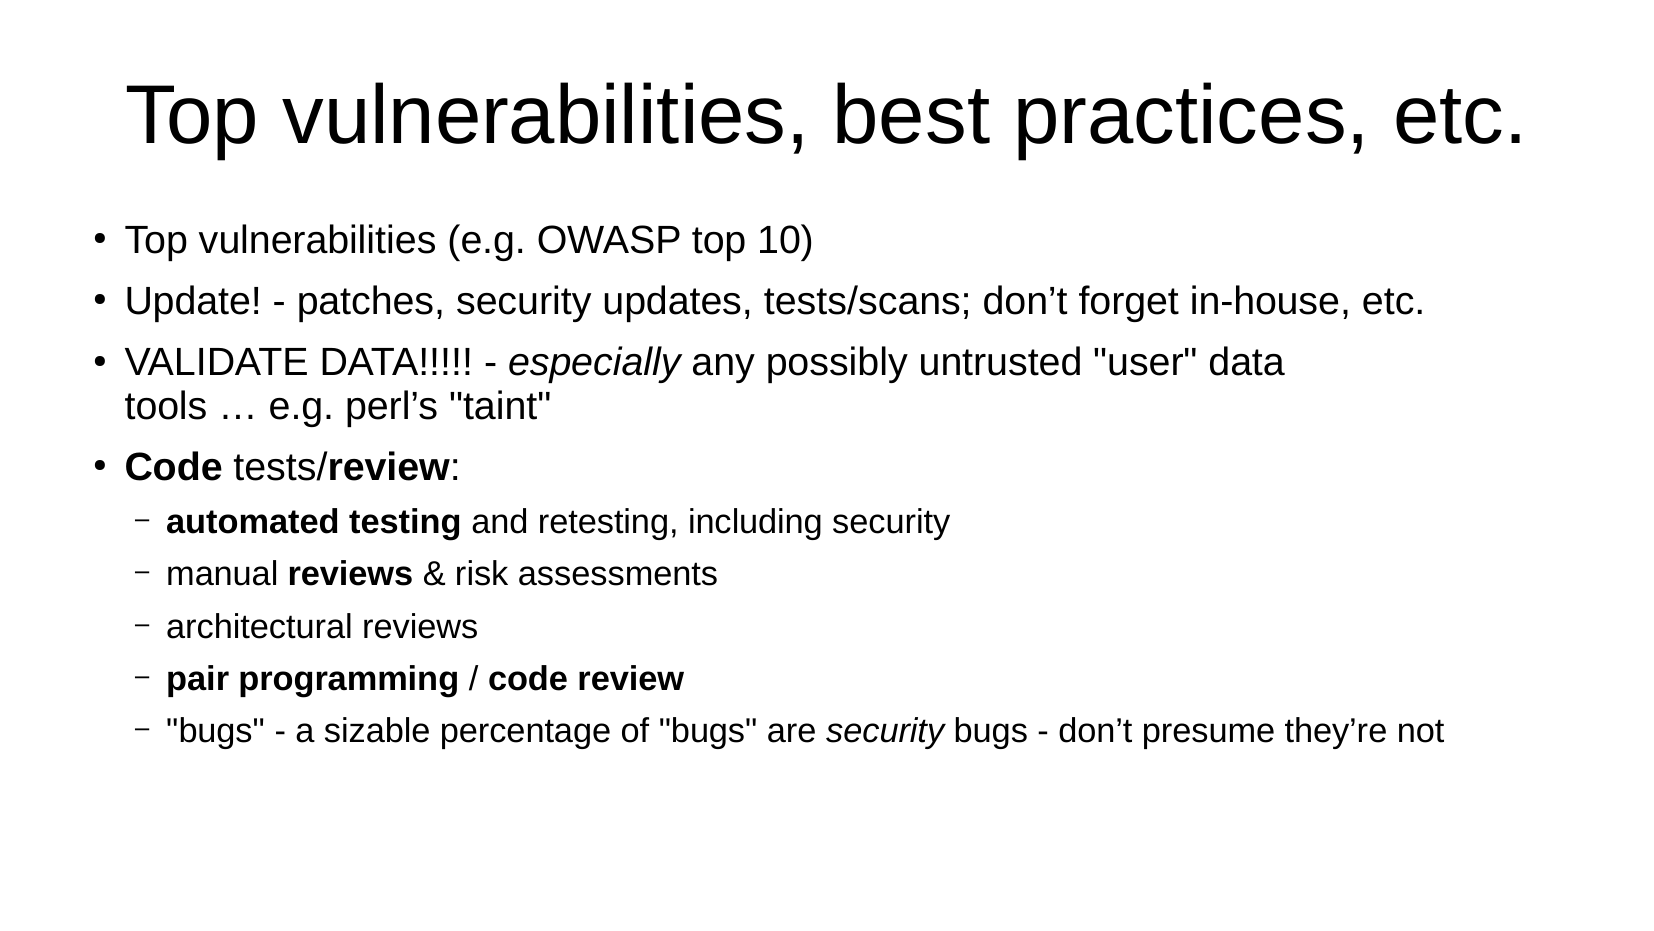

# Top vulnerabilities, best practices, etc.
Top vulnerabilities (e.g. OWASP top 10)
Update! - patches, security updates, tests/scans; don’t forget in-house, etc.
VALIDATE DATA!!!!! - especially any possibly untrusted "user" data
tools … e.g. perl’s "taint"
Code tests/review:
automated testing and retesting, including security
manual reviews & risk assessments
architectural reviews
pair programming / code review
"bugs" - a sizable percentage of "bugs" are security bugs - don’t presume they’re not